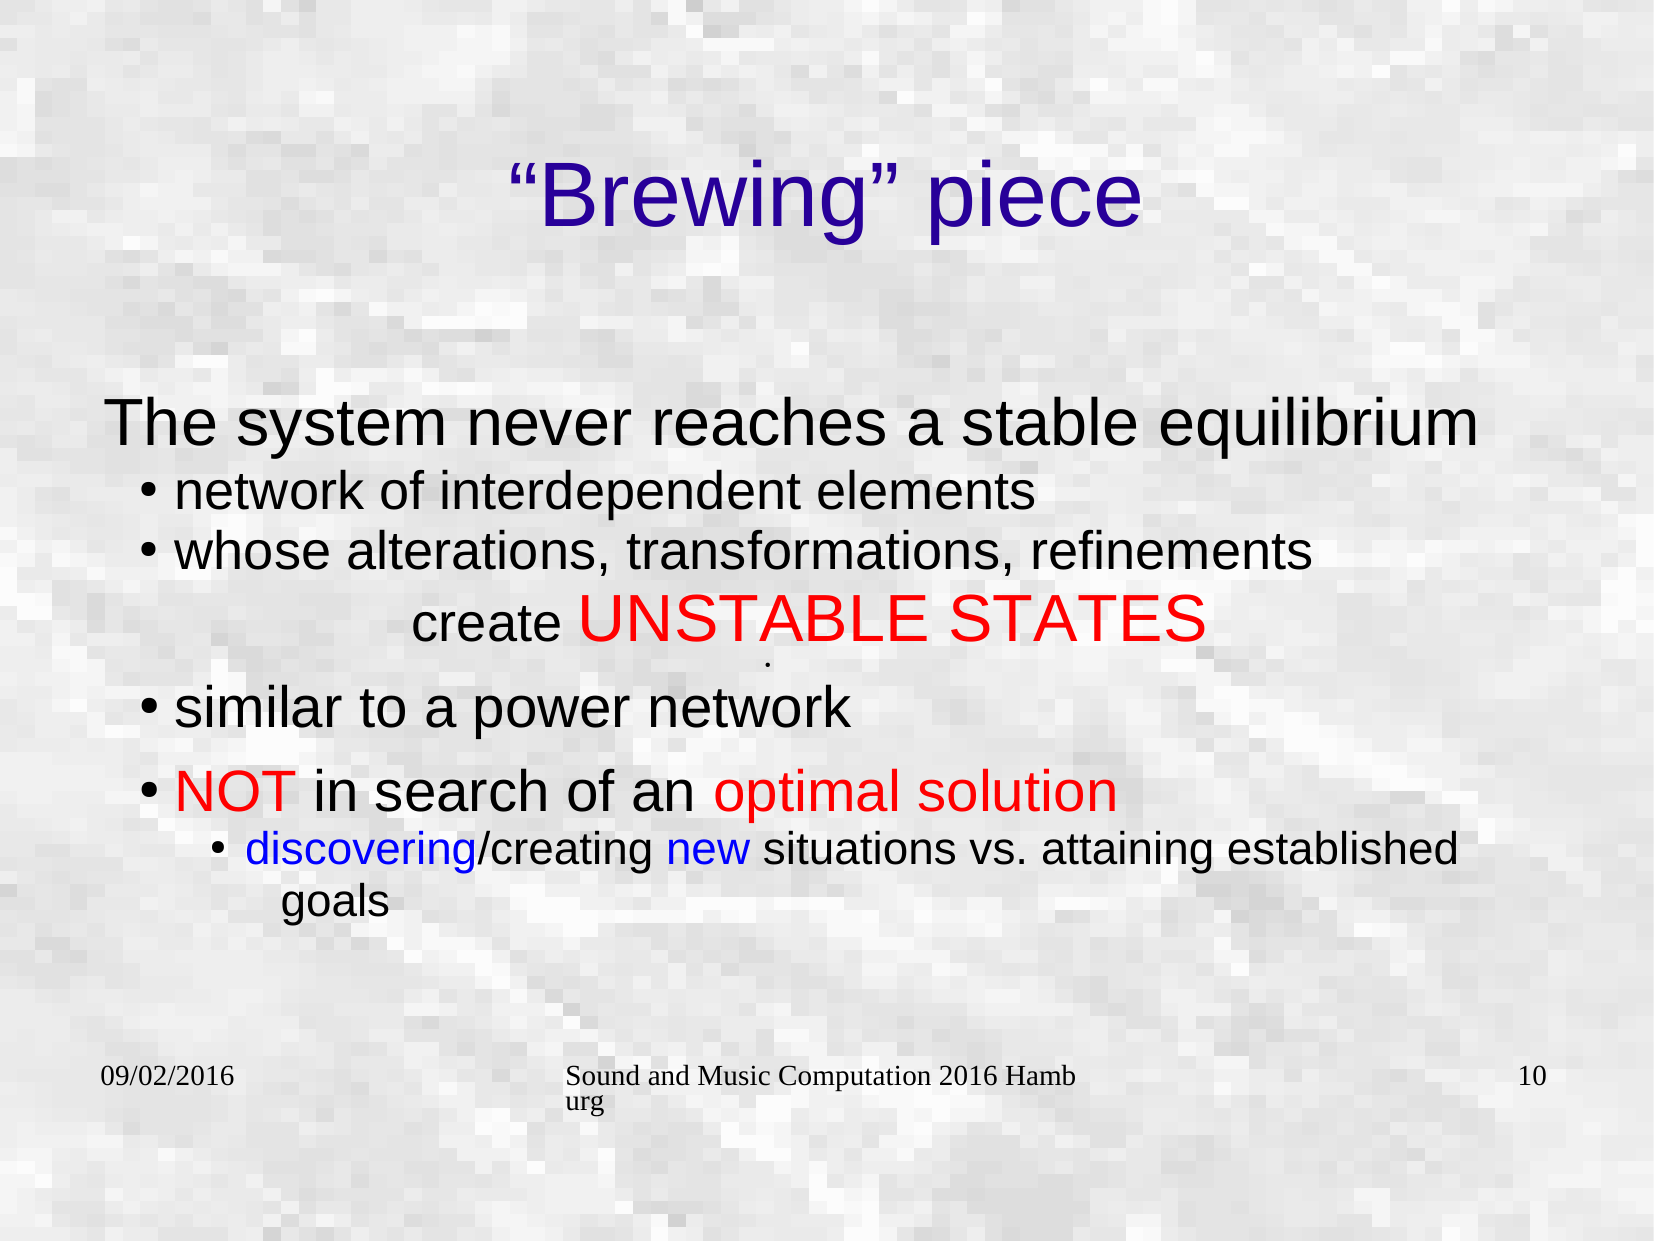

# “Brewing” piece
The system never reaches a stable equilibrium
network of interdependent elements
whose alterations, transformations, refinements
create UNSTABLE STATES
similar to a power network
NOT in search of an optimal solution
discovering/creating new situations vs. attaining established goals
09/02/2016
Sound and Music Computation 2016 Hamburg
10